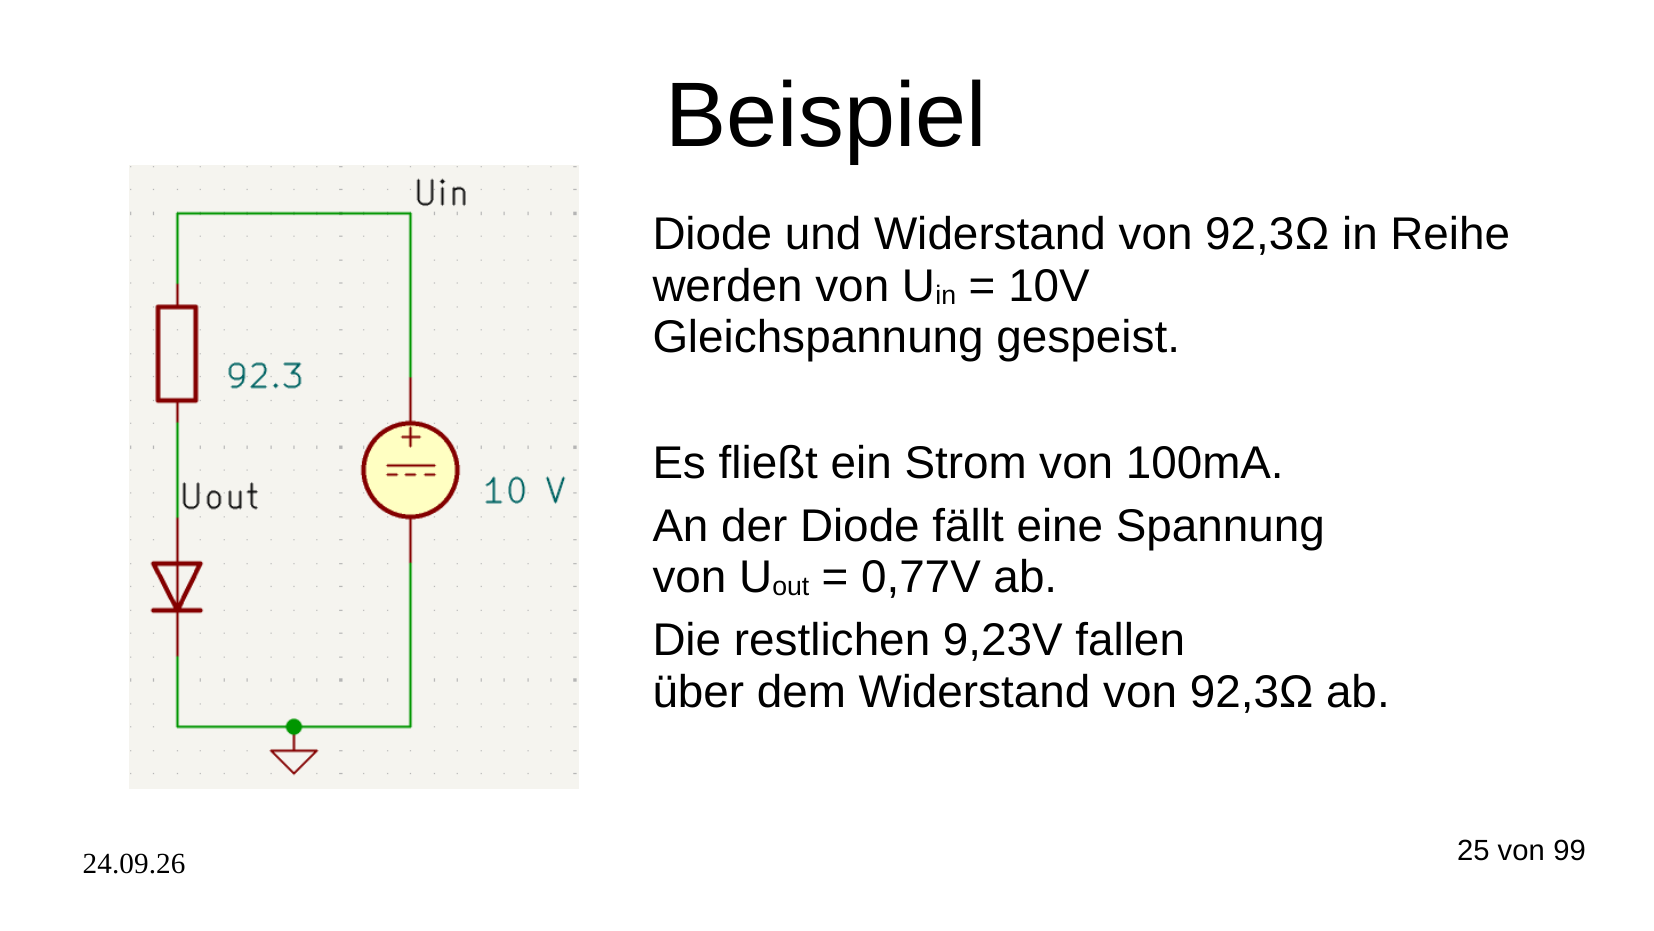

# Beispiel
Diode und Widerstand von 92,3Ω in Reihe
werden von Uin = 10V
Gleichspannung gespeist.
Es fließt ein Strom von 100mA.
An der Diode fällt eine Spannung
von Uout = 0,77V ab.
Die restlichen 9,23V fallen
über dem Widerstand von 92,3Ω ab.
25